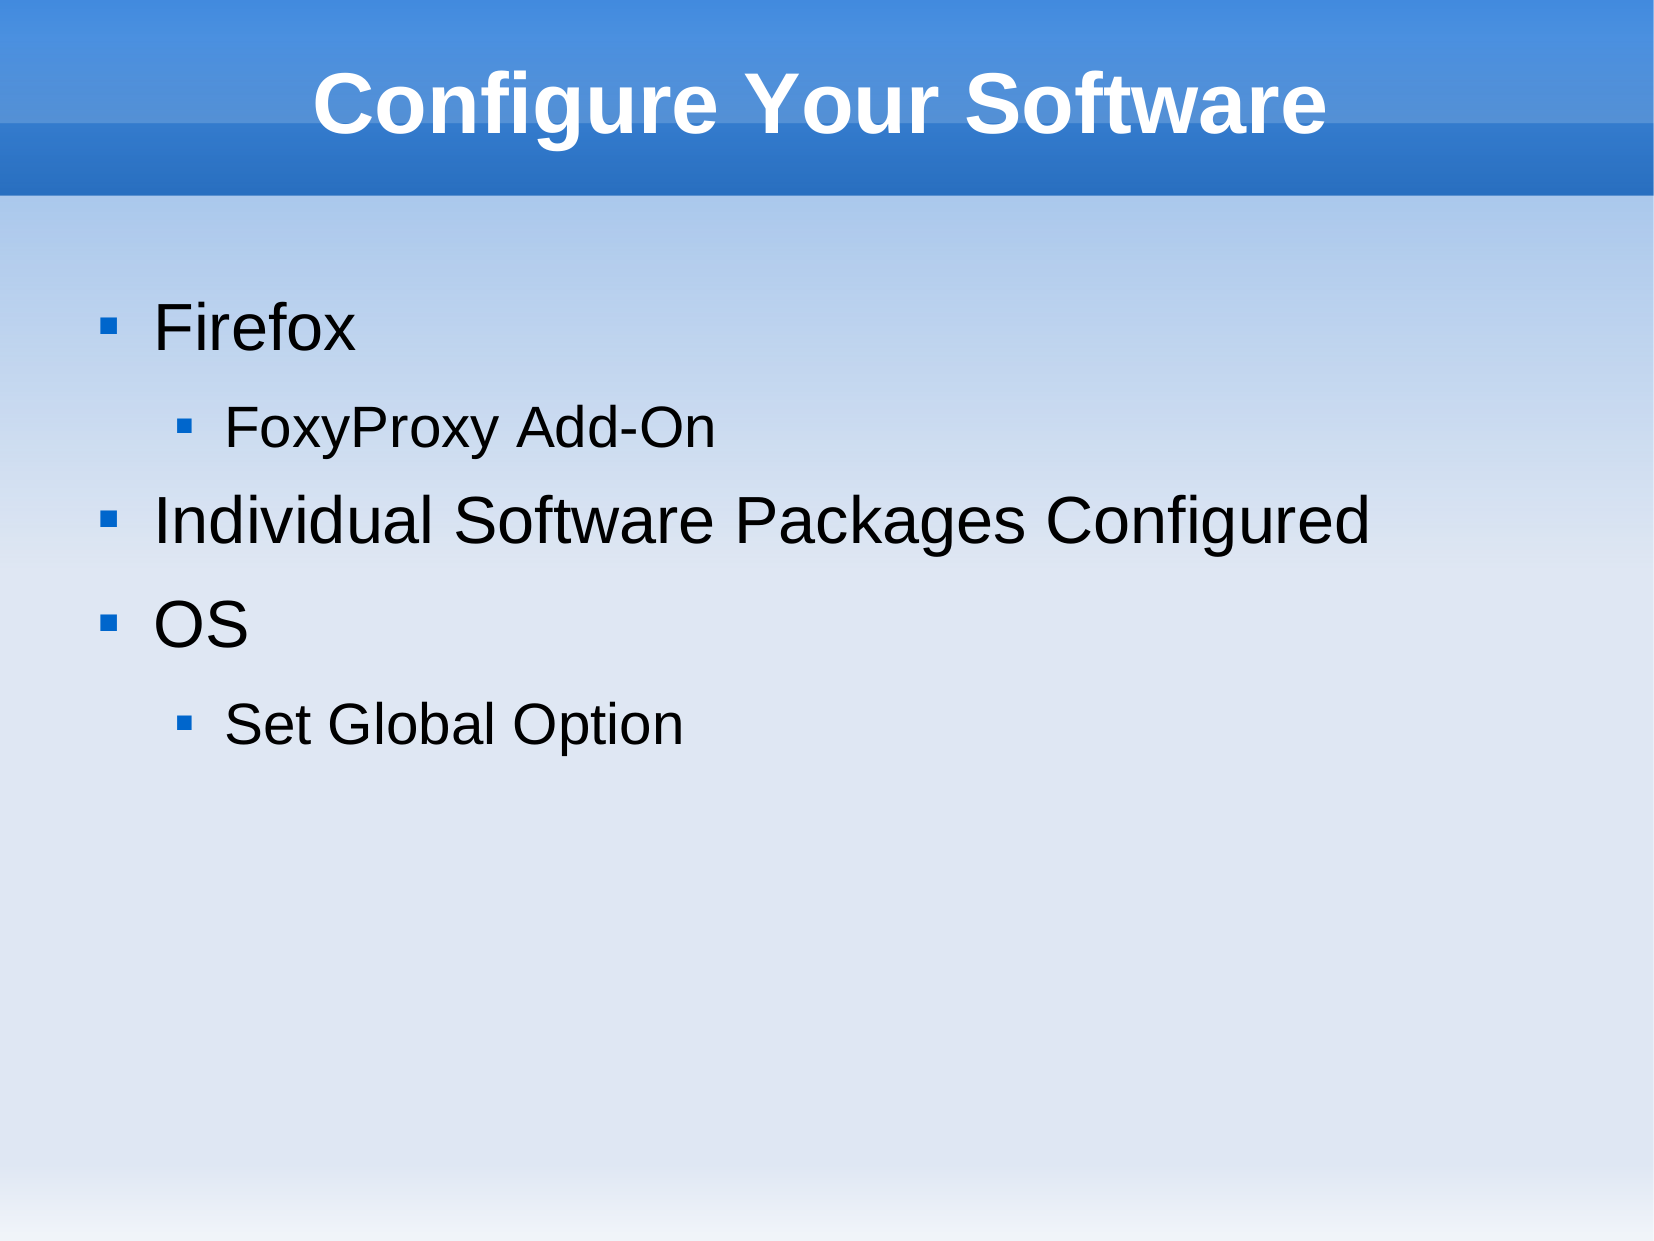

# Configure Your Software
Firefox
FoxyProxy Add-On
Individual Software Packages Configured
OS
Set Global Option